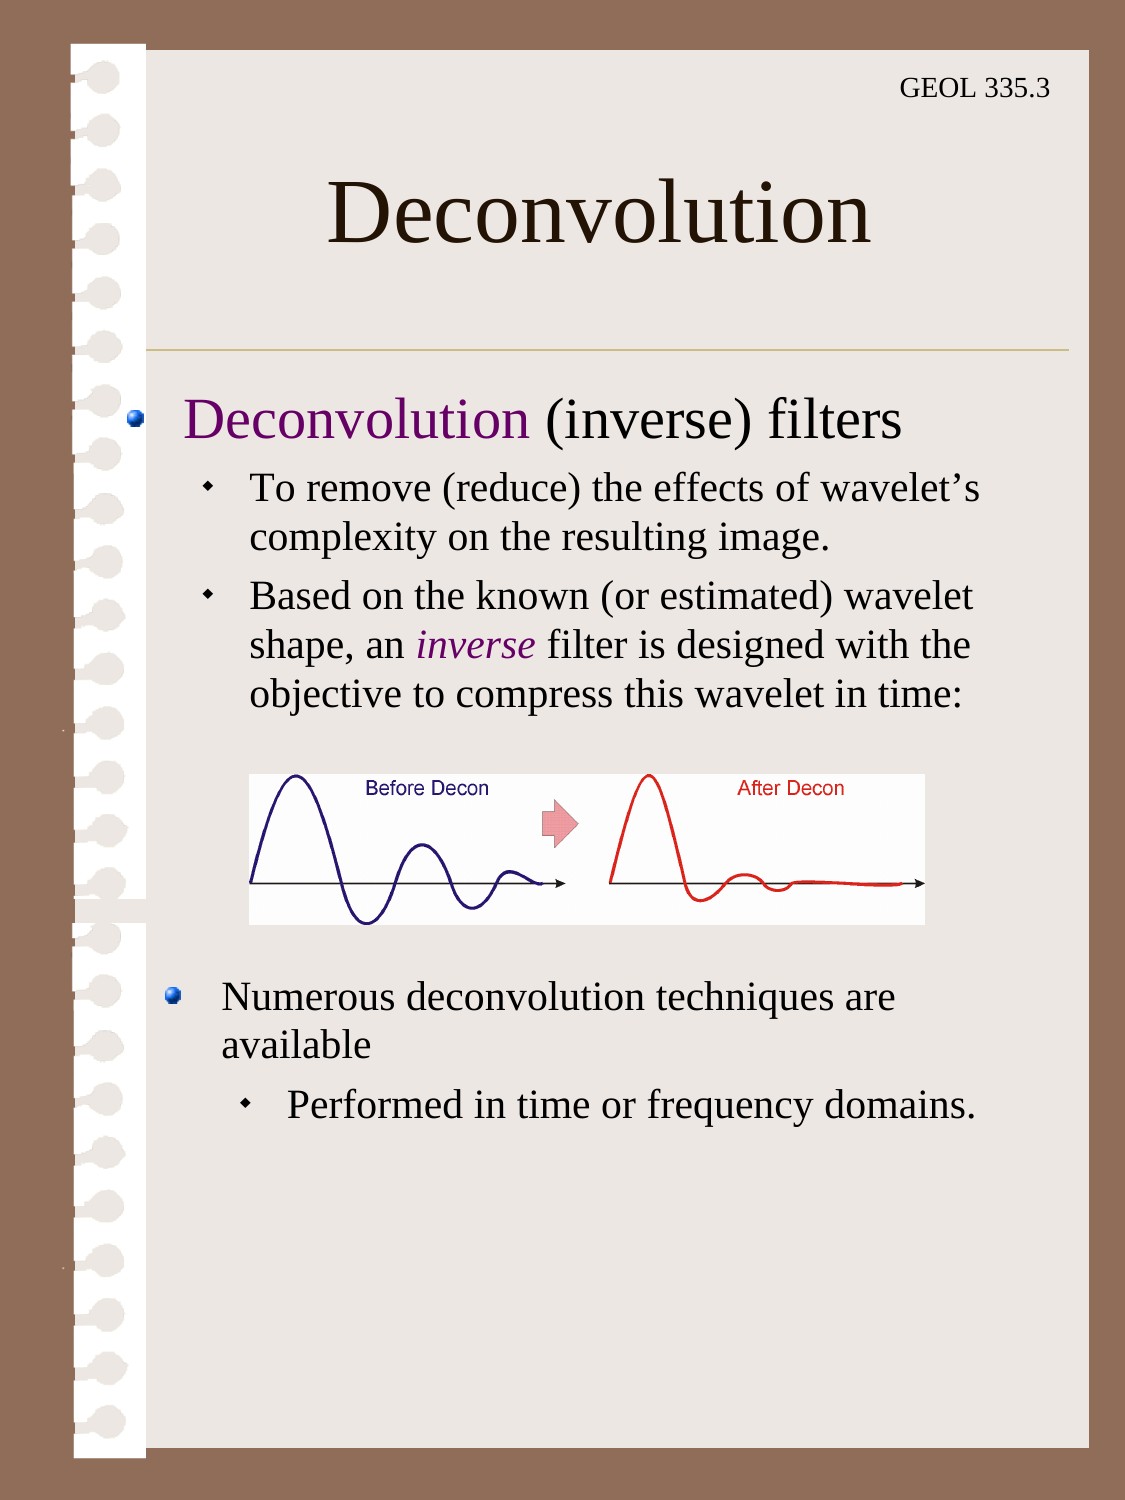

# Deconvolution
Deconvolution (inverse) filters
To remove (reduce) the effects of wavelet’s complexity on the resulting image.
Based on the known (or estimated) wavelet shape, an inverse filter is designed with the objective to compress this wavelet in time:
Numerous deconvolution techniques are available
Performed in time or frequency domains.